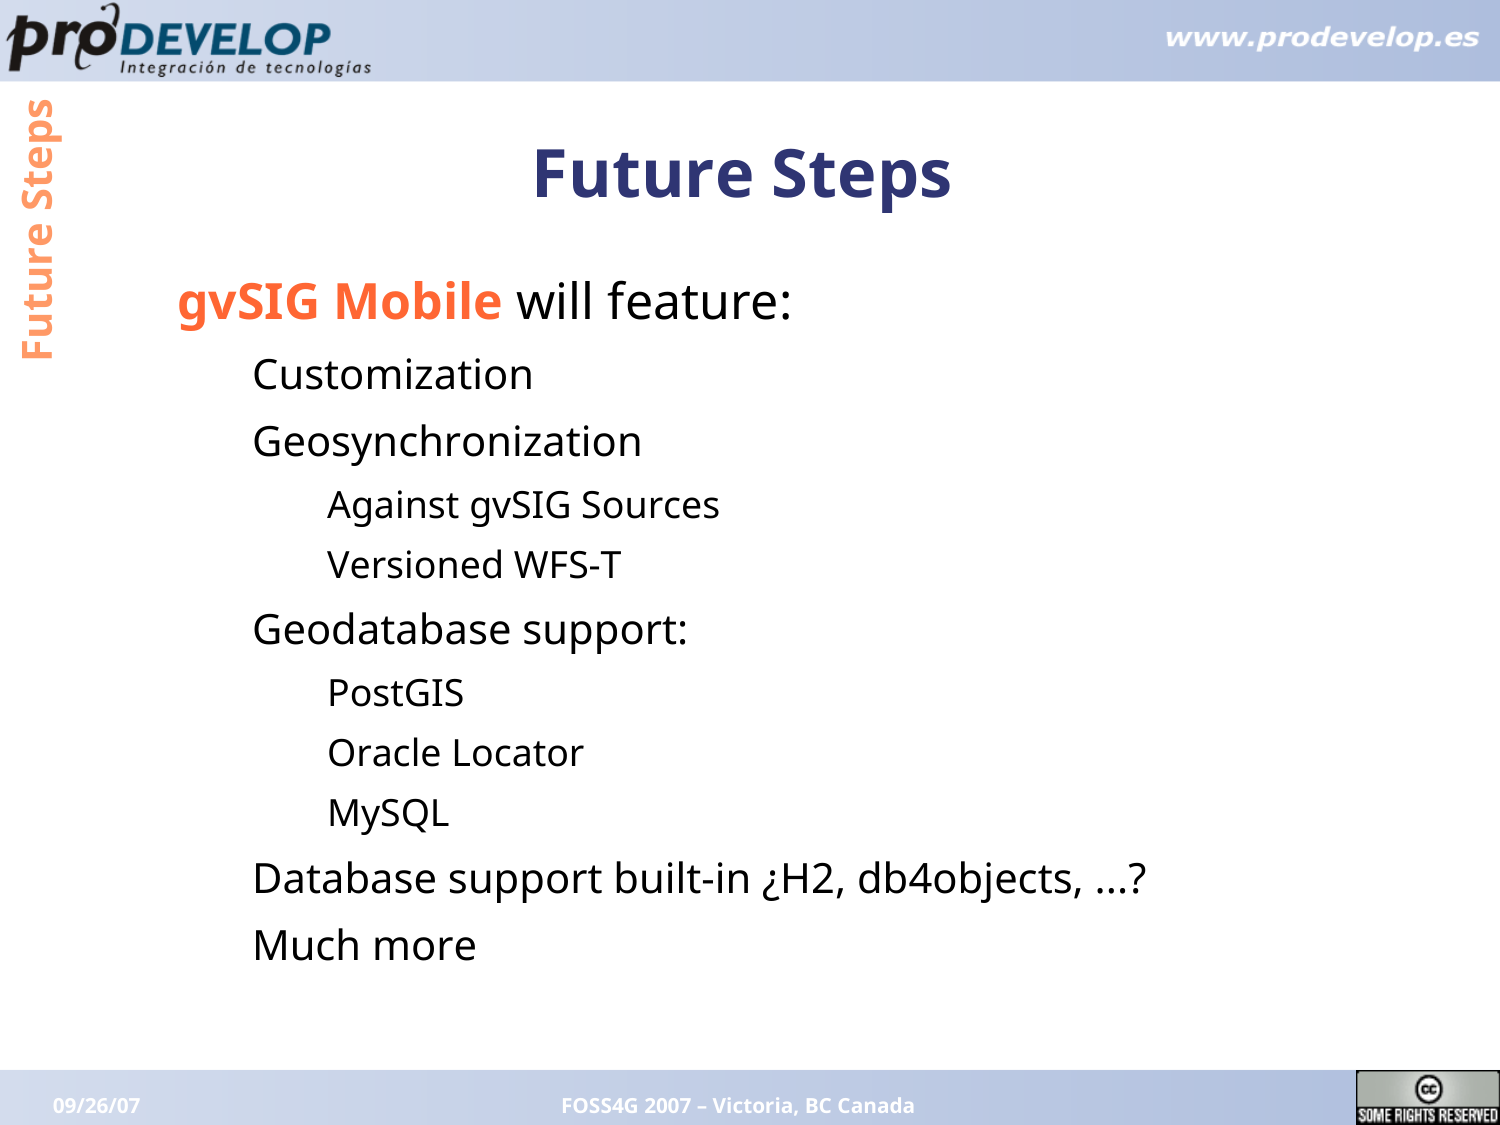

# Future Steps
Future Steps
gvSIG Mobile will feature:
Customization
Geosynchronization
Against gvSIG Sources
Versioned WFS-T
Geodatabase support:
PostGIS
Oracle Locator
MySQL
Database support built-in ¿H2, db4objects, ...?
Much more
25/10/2006
22
Plan Difusión Interna gvSIG v. 2.0